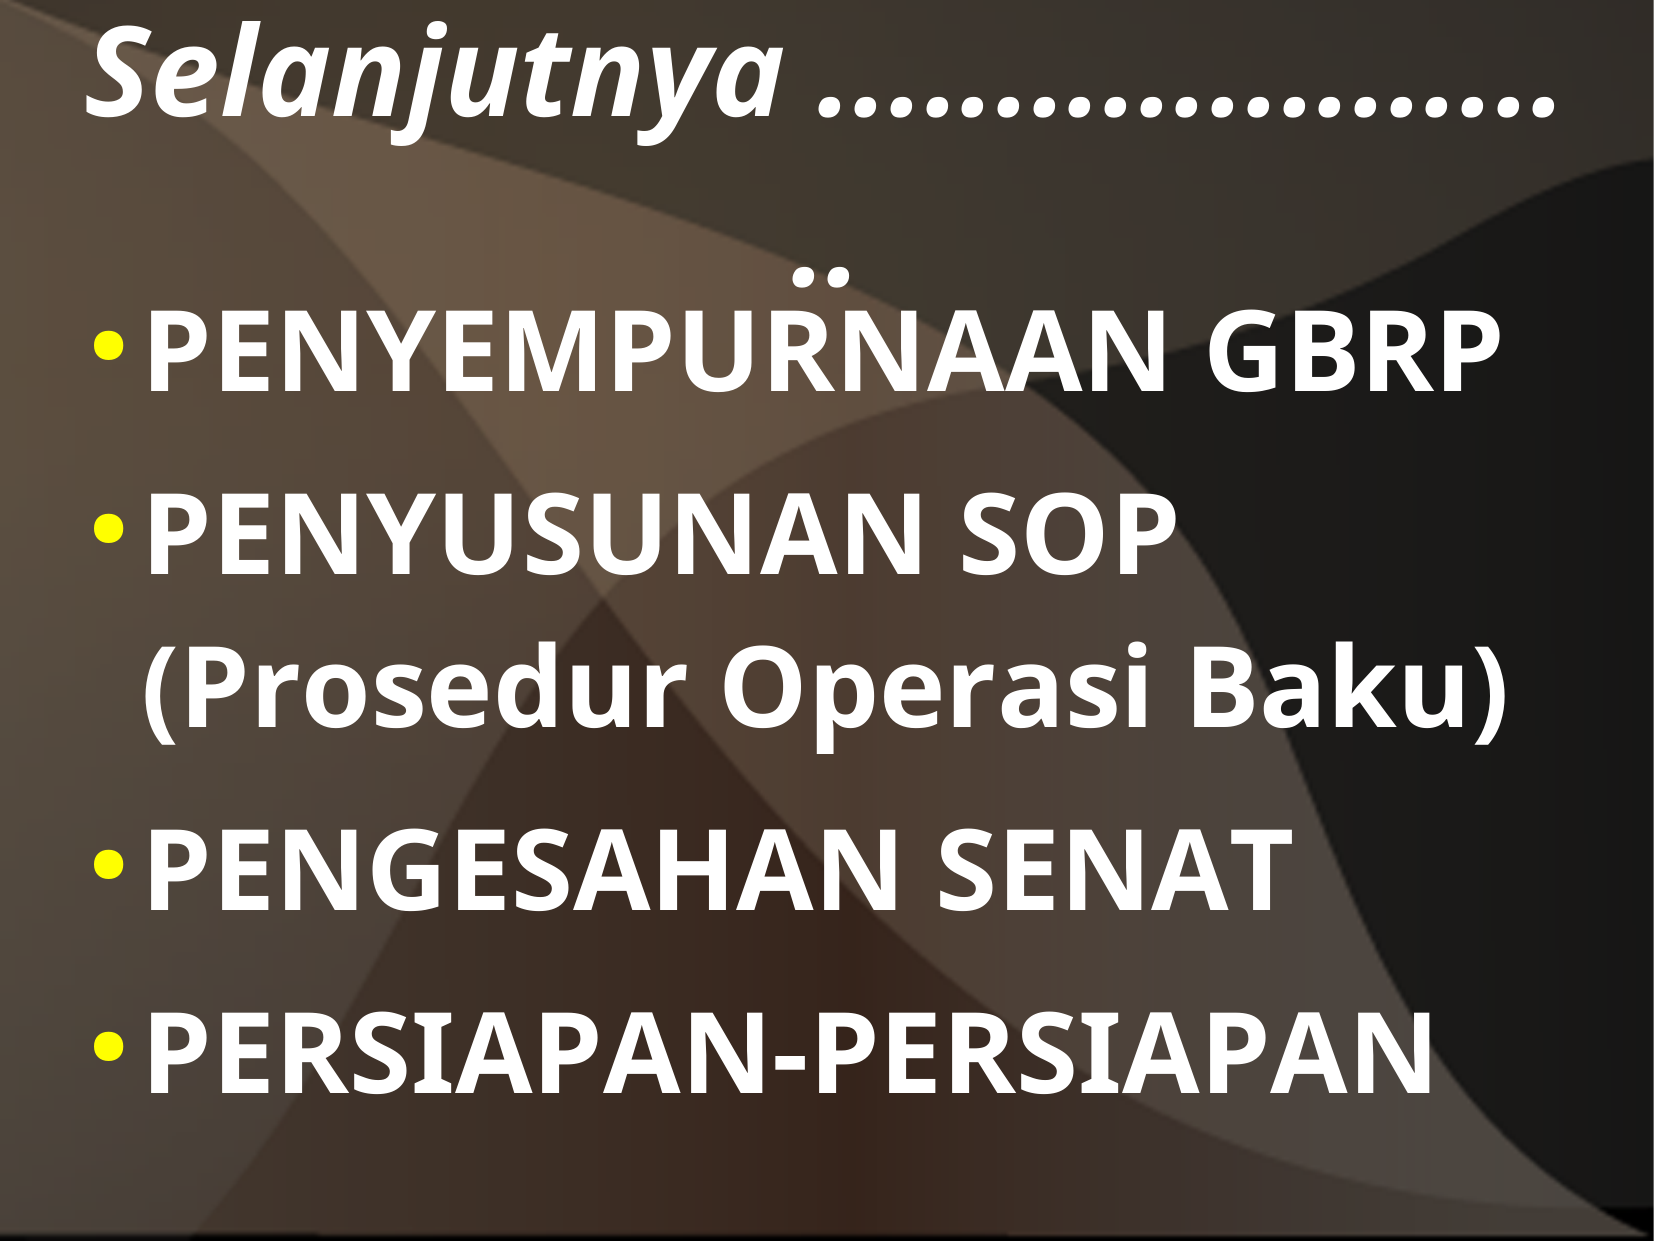

# Selanjutnya .......................
PENYEMPURNAAN GBRP
PENYUSUNAN SOP (Prosedur Operasi Baku)
PENGESAHAN SENAT
PERSIAPAN-PERSIAPAN